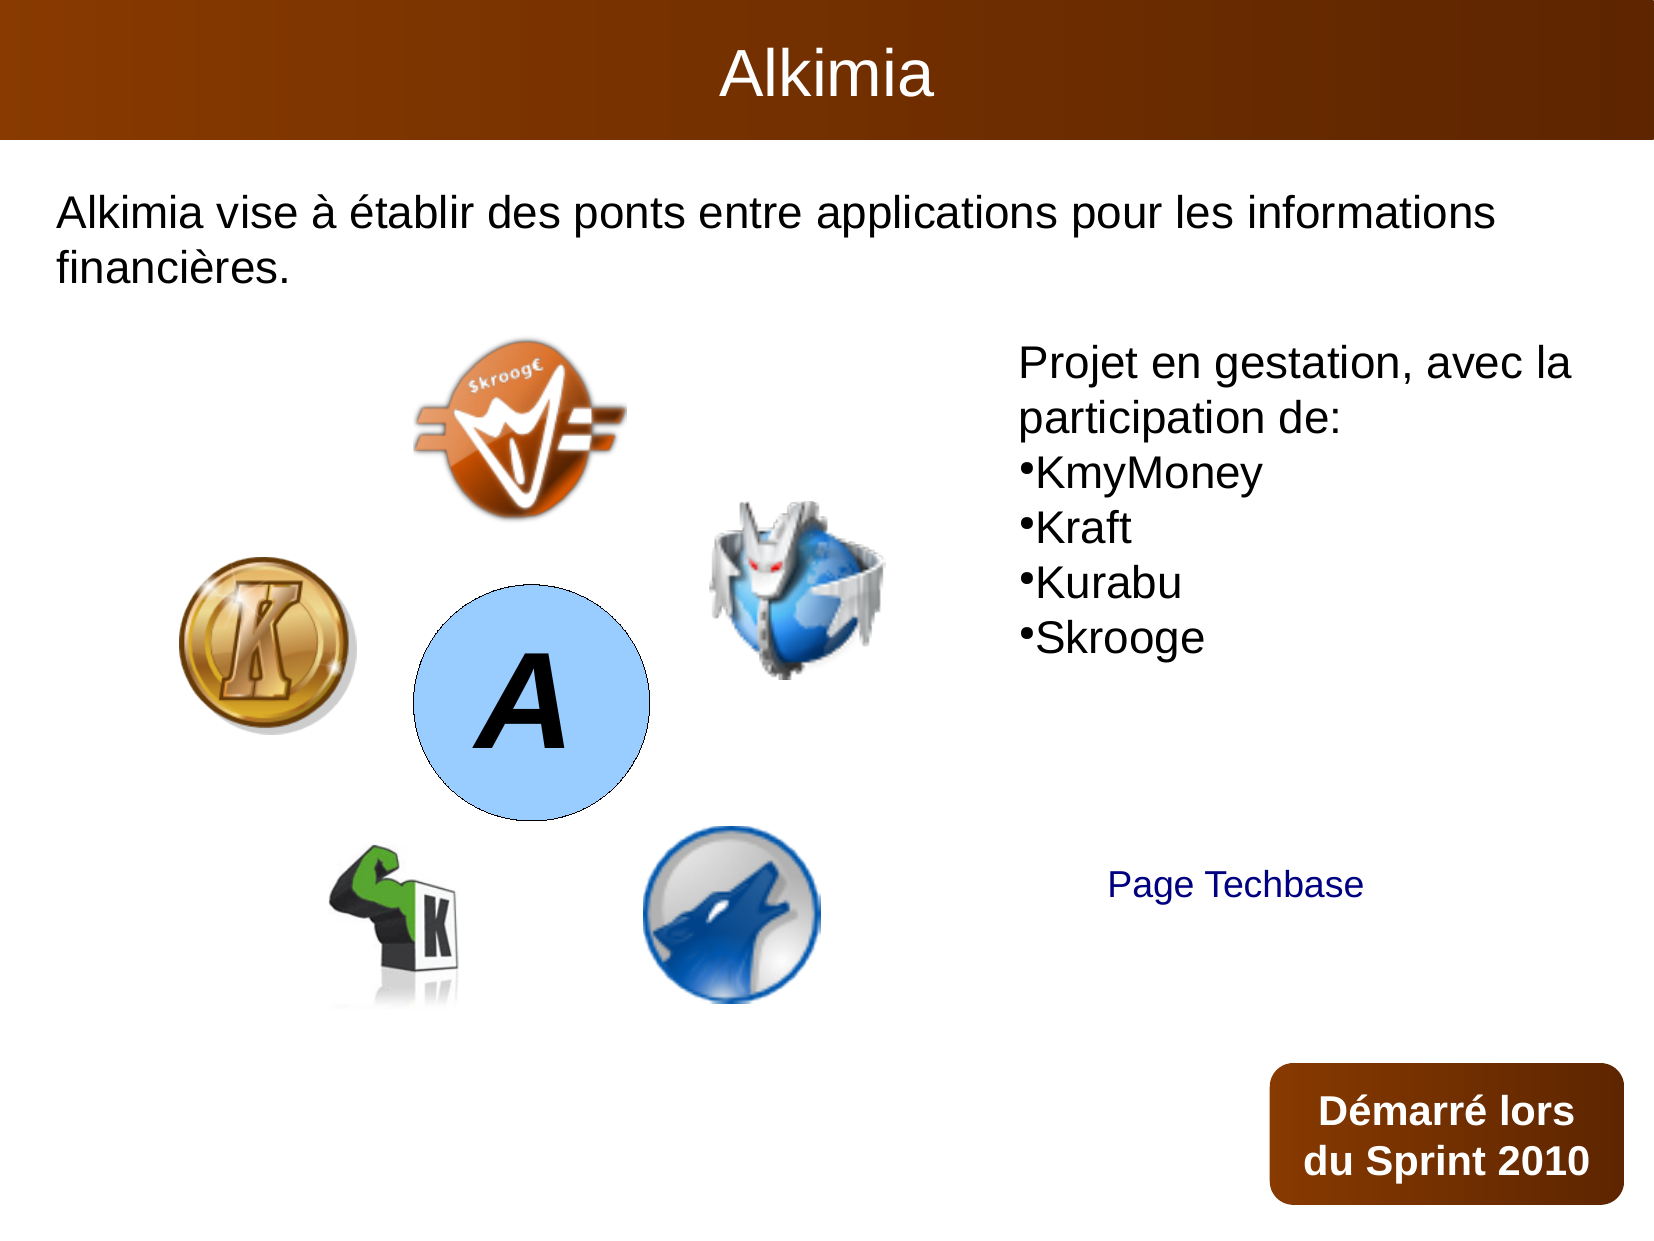

# Alkimia
Alkimia vise à établir des ponts entre applications pour les informations financières.
Projet en gestation, avec la participation de:
KmyMoney
Kraft
Kurabu
Skrooge
A
Page Techbase
Démarré lors du Sprint 2010